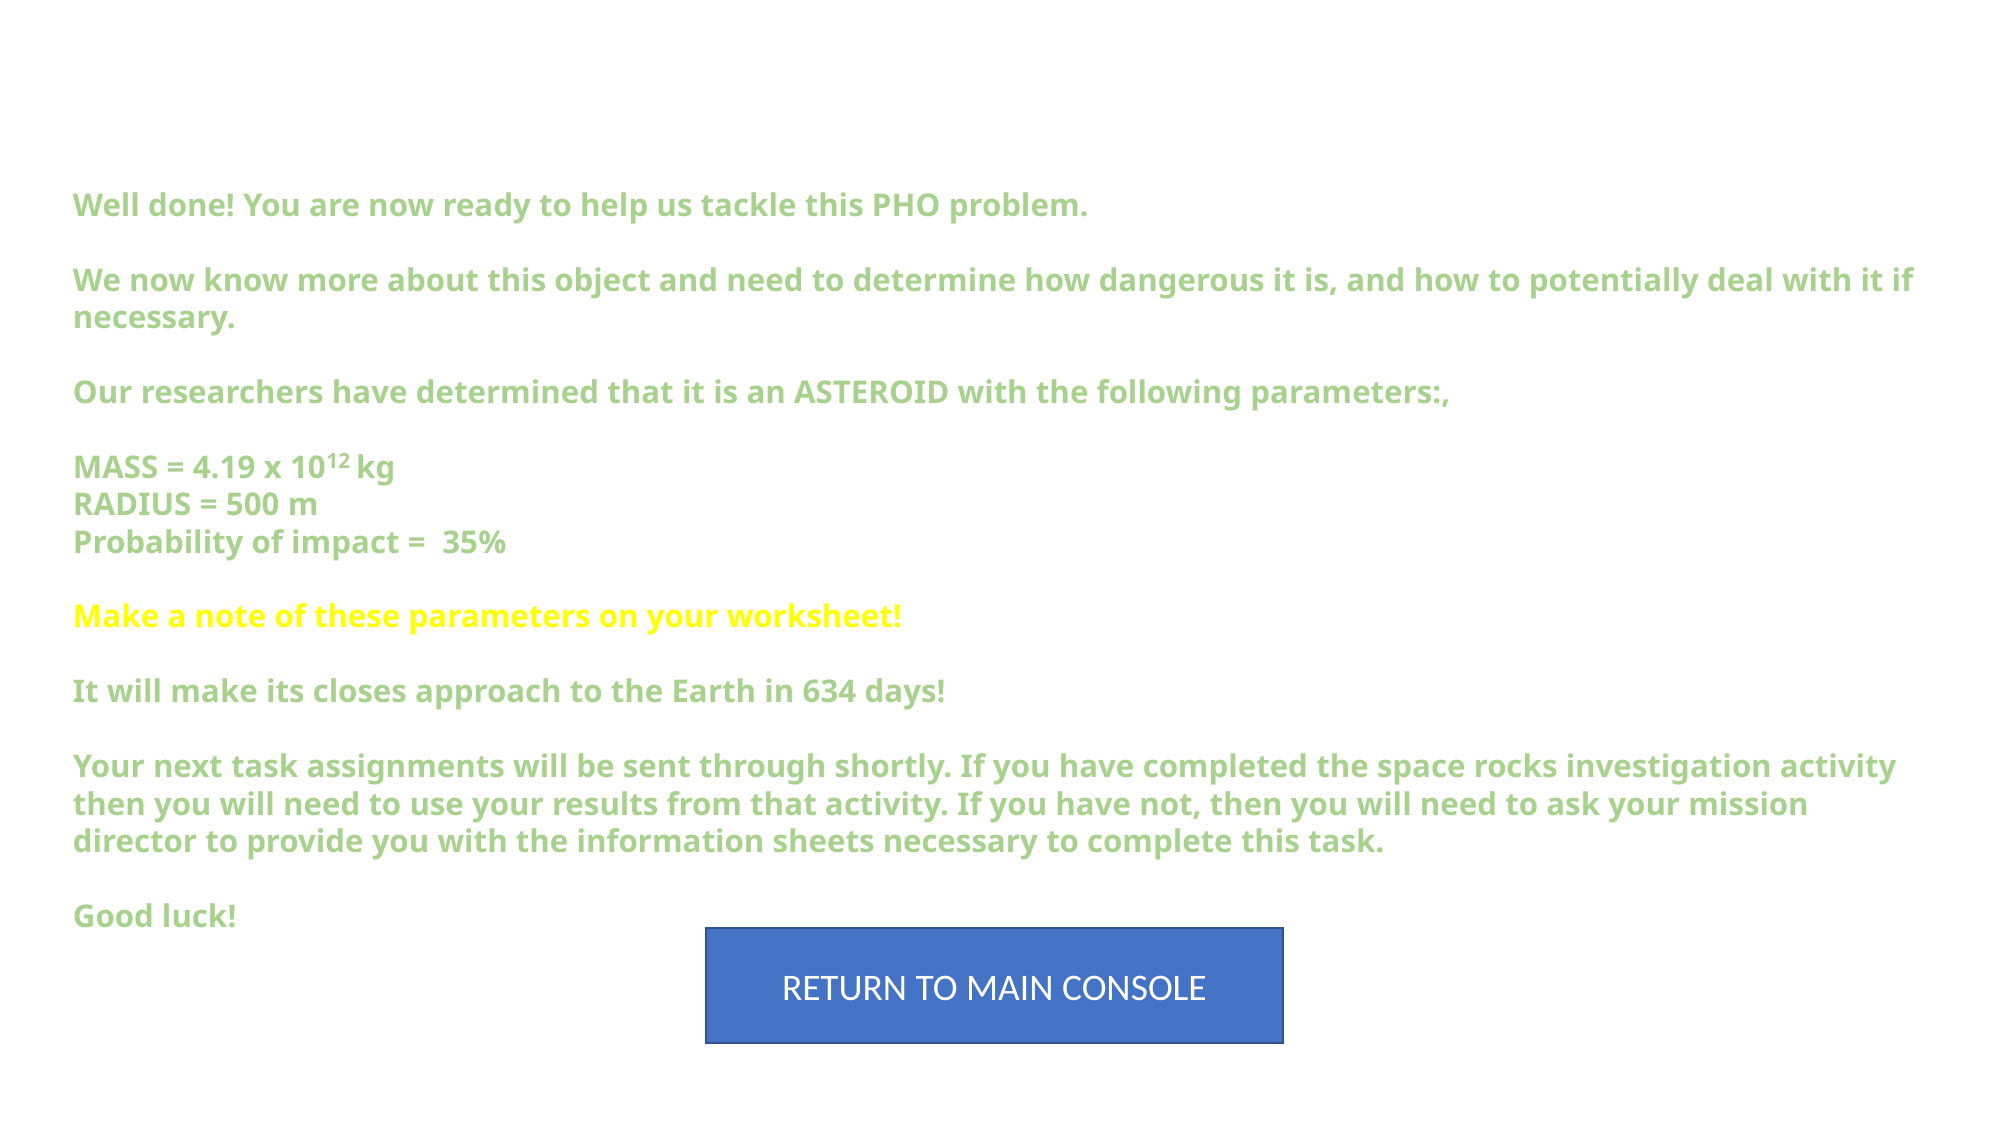

Message
Well done! You are now ready to help us tackle this PHO problem.
We now know more about this object and need to determine how dangerous it is, and how to potentially deal with it if necessary.
Our researchers have determined that it is an ASTEROID with the following parameters:,
MASS = 4.19 x 1012 kg
RADIUS = 500 m
Probability of impact = 35%
Make a note of these parameters on your worksheet!
It will make its closes approach to the Earth in 634 days!
Your next task assignments will be sent through shortly. If you have completed the space rocks investigation activity then you will need to use your results from that activity. If you have not, then you will need to ask your mission director to provide you with the information sheets necessary to complete this task.
Good luck!
RETURN TO MAIN CONSOLE